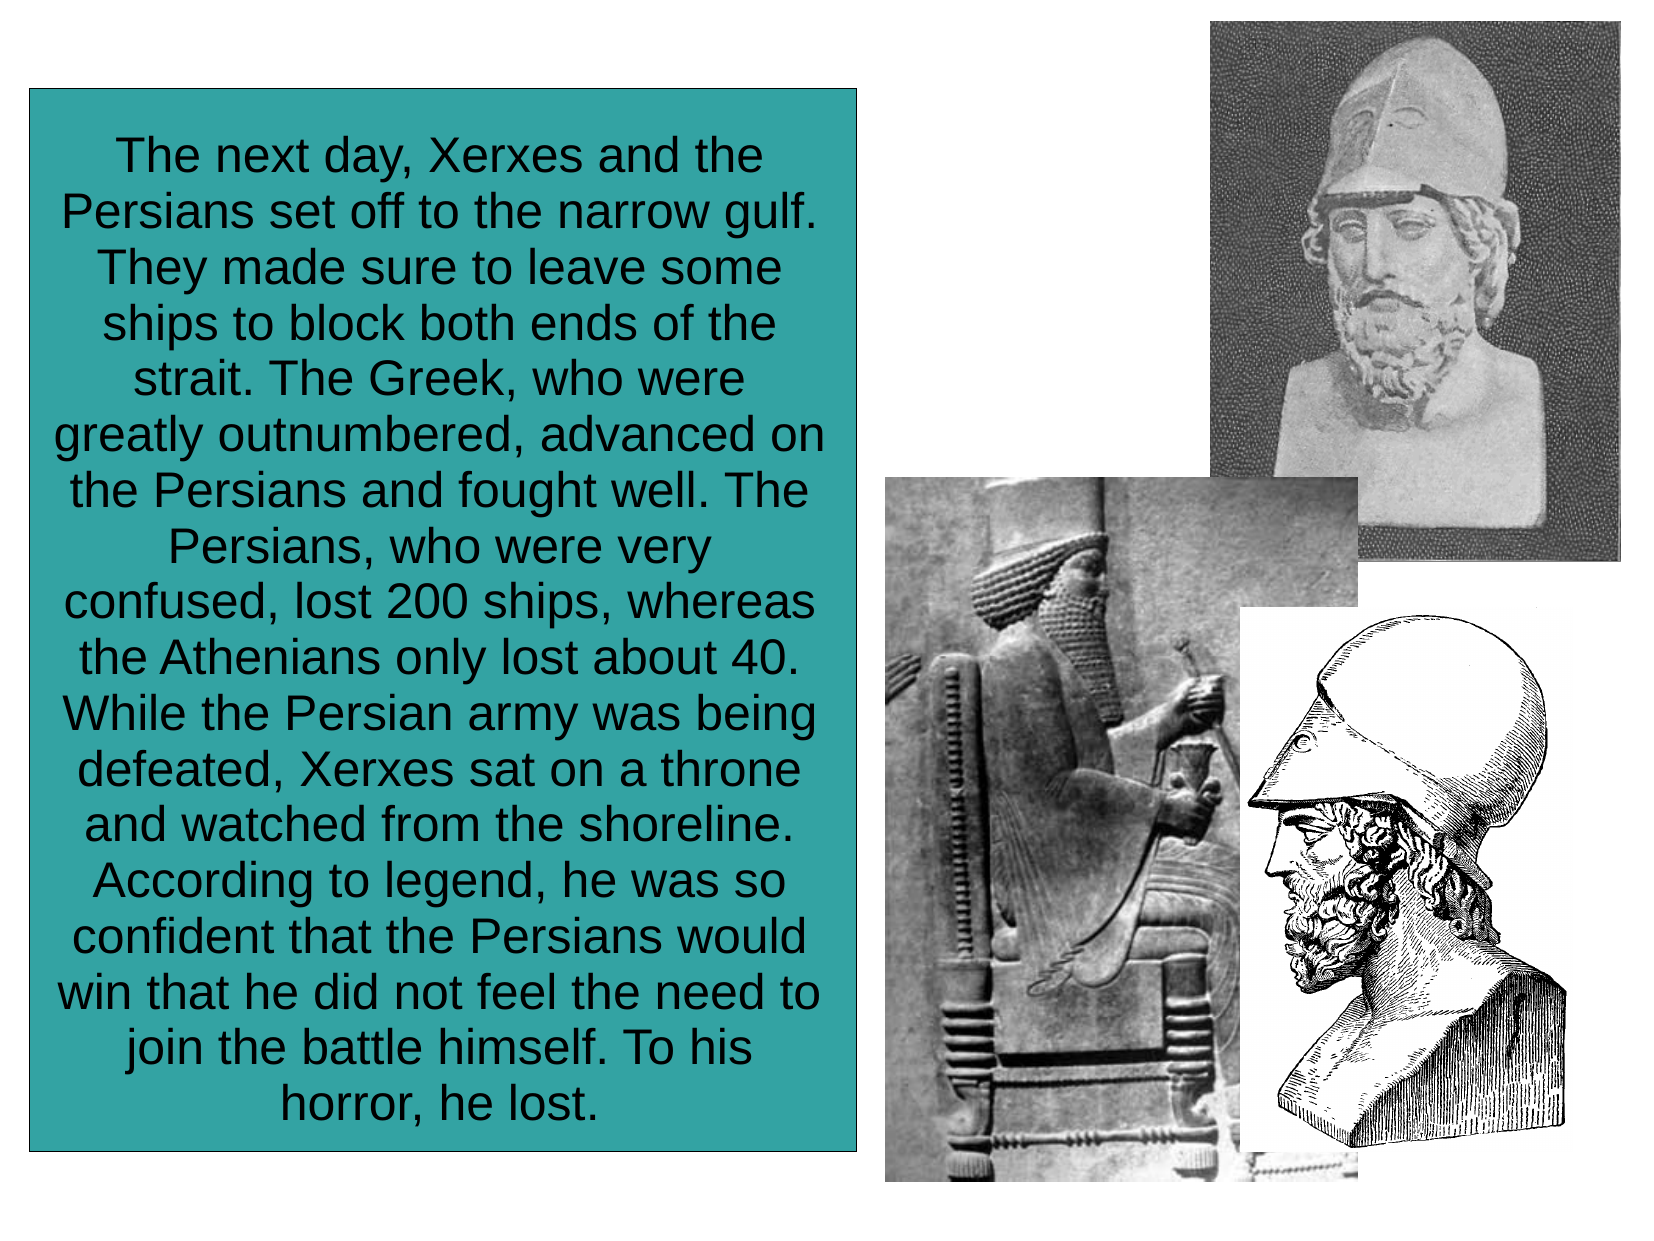

# The next day, Xerxes and the Persians set off to the narrow gulf. They made sure to leave some ships to block both ends of the strait. The Greek, who were greatly outnumbered, advanced on the Persians and fought well. The Persians, who were very confused, lost 200 ships, whereas the Athenians only lost about 40. While the Persian army was being defeated, Xerxes sat on a throne and watched from the shoreline. According to legend, he was so confident that the Persians would win that he did not feel the need to join the battle himself. To his horror, he lost.